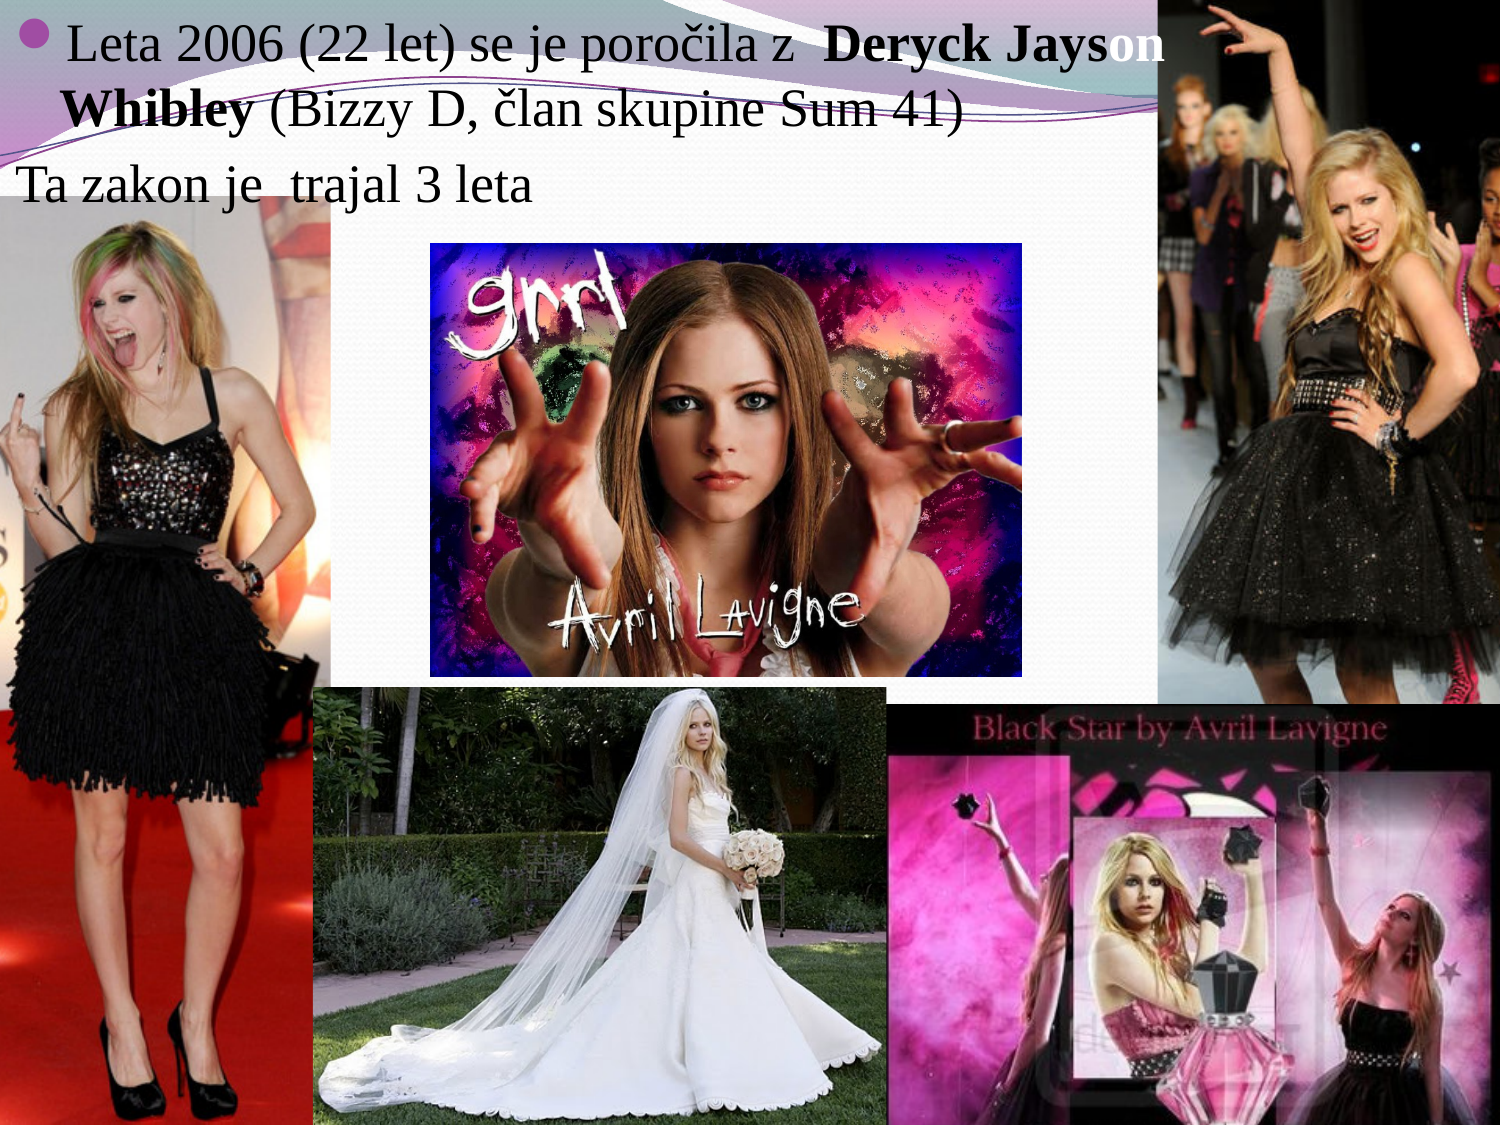

# Leta 2006 (22 let) se je poročila z Deryck Jayson Whibley (Bizzy D, član skupine Sum 41)
Ta zakon je trajal 3 leta